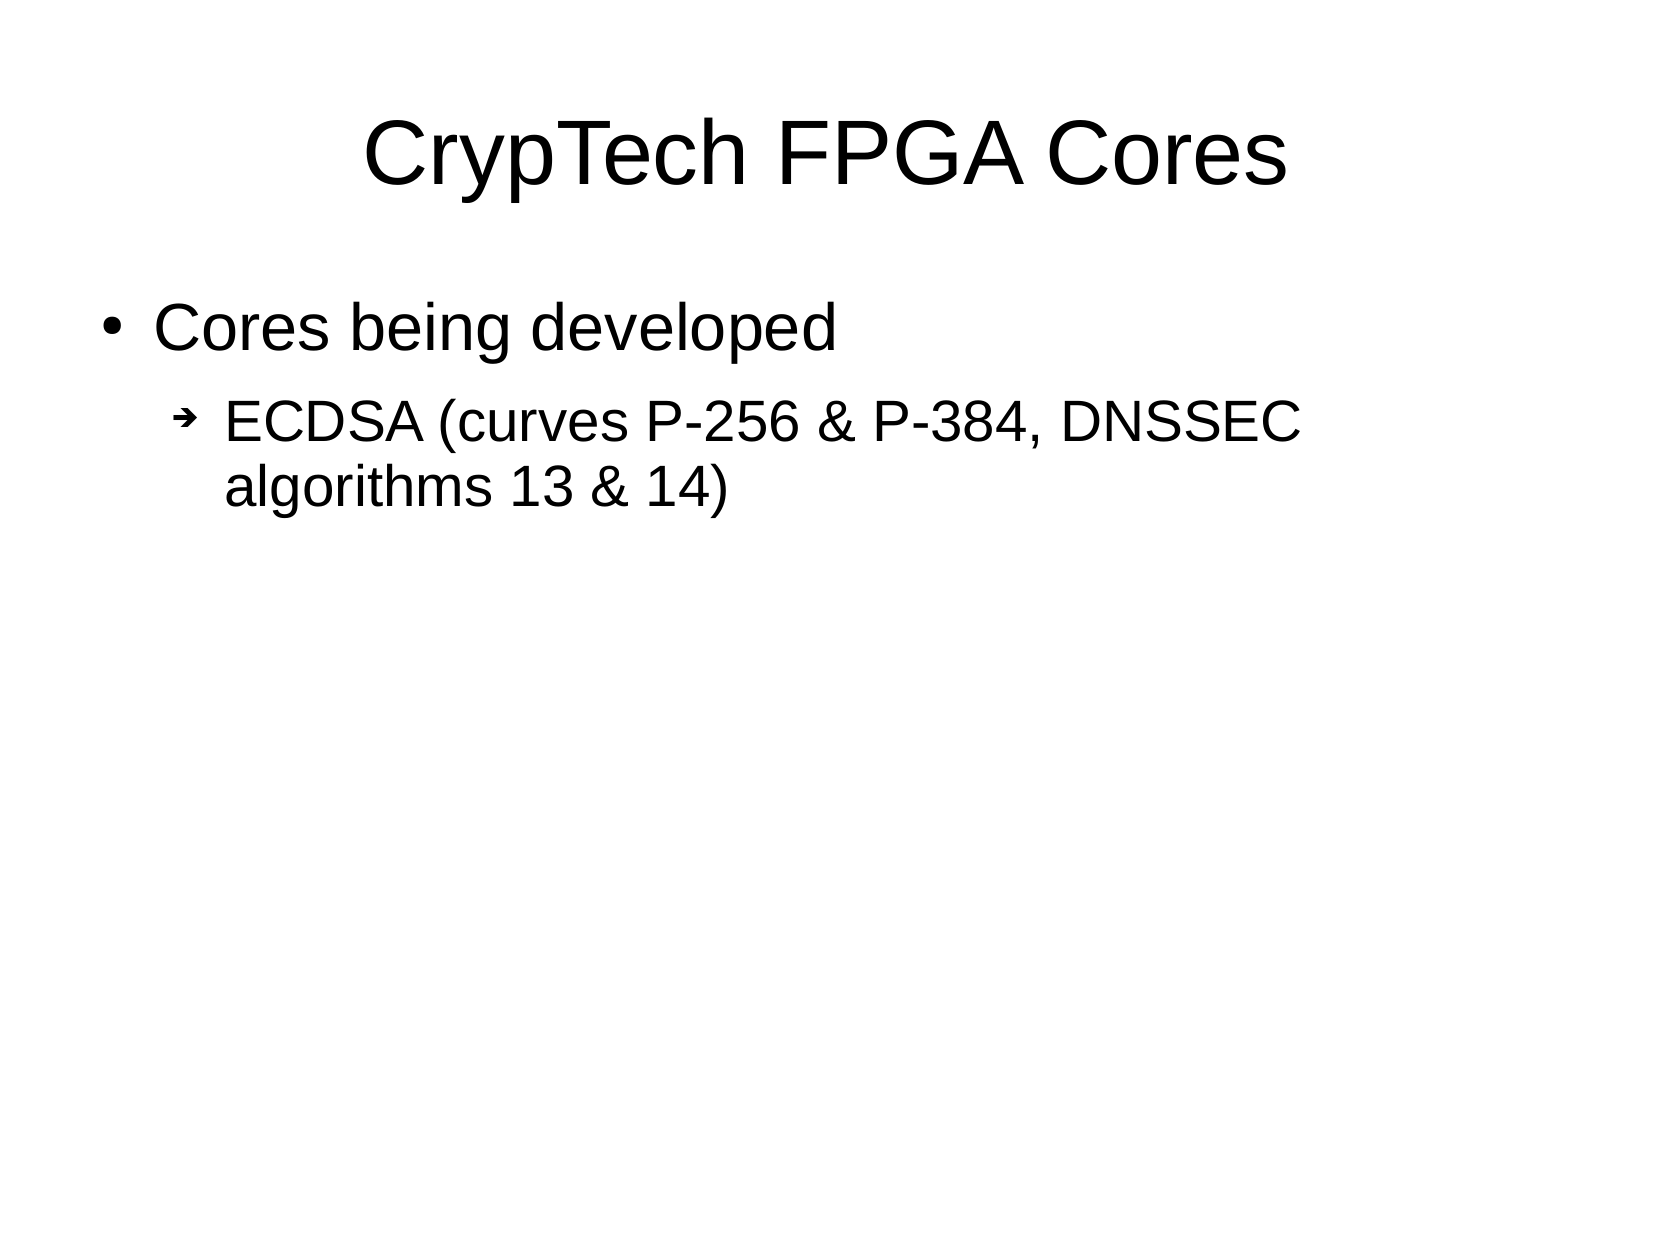

# CrypTech FPGA Cores
Cores being developed
ECDSA (curves P-256 & P-384, DNSSEC algorithms 13 & 14)